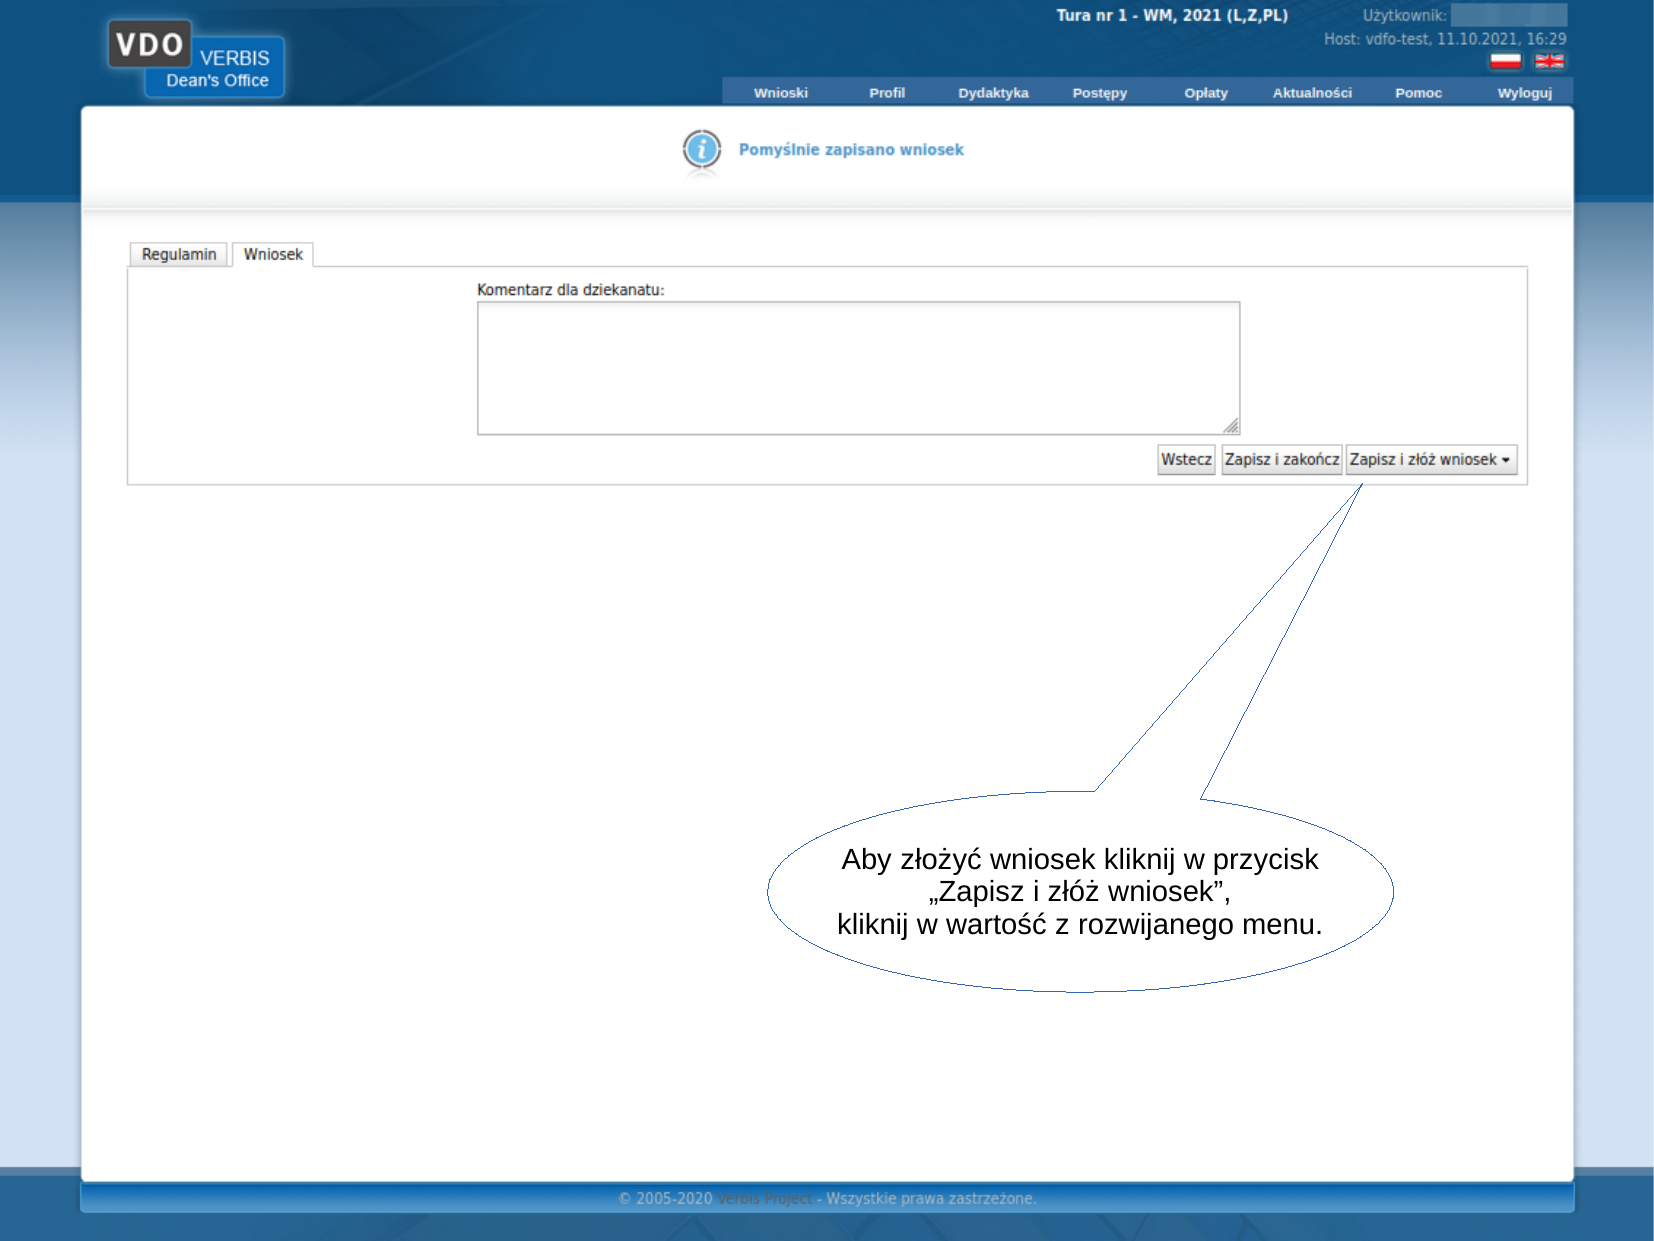

Aby złożyć wniosek kliknij w przycisk
„Zapisz i złóż wniosek”,
kliknij w wartość z rozwijanego menu.
© 2020 Verbis - wszystkie prawa zastrzeżone